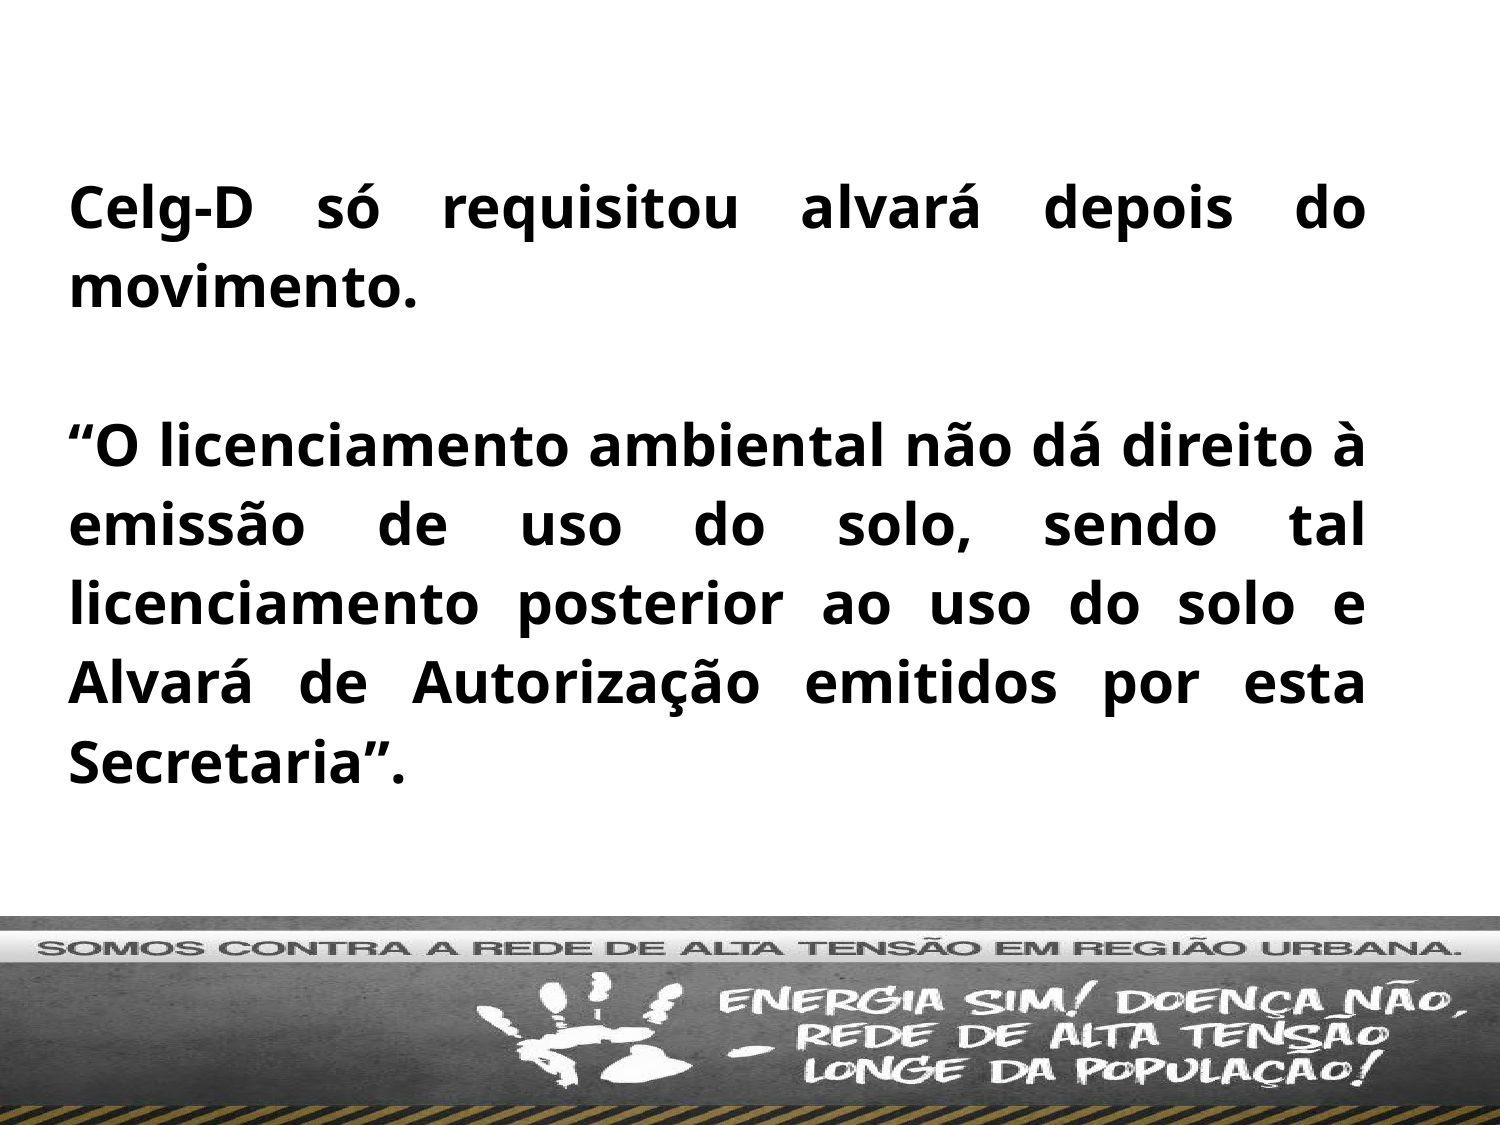

Celg-D só requisitou alvará depois do movimento.
“O licenciamento ambiental não dá direito à emissão de uso do solo, sendo tal licenciamento posterior ao uso do solo e Alvará de Autorização emitidos por esta Secretaria”.